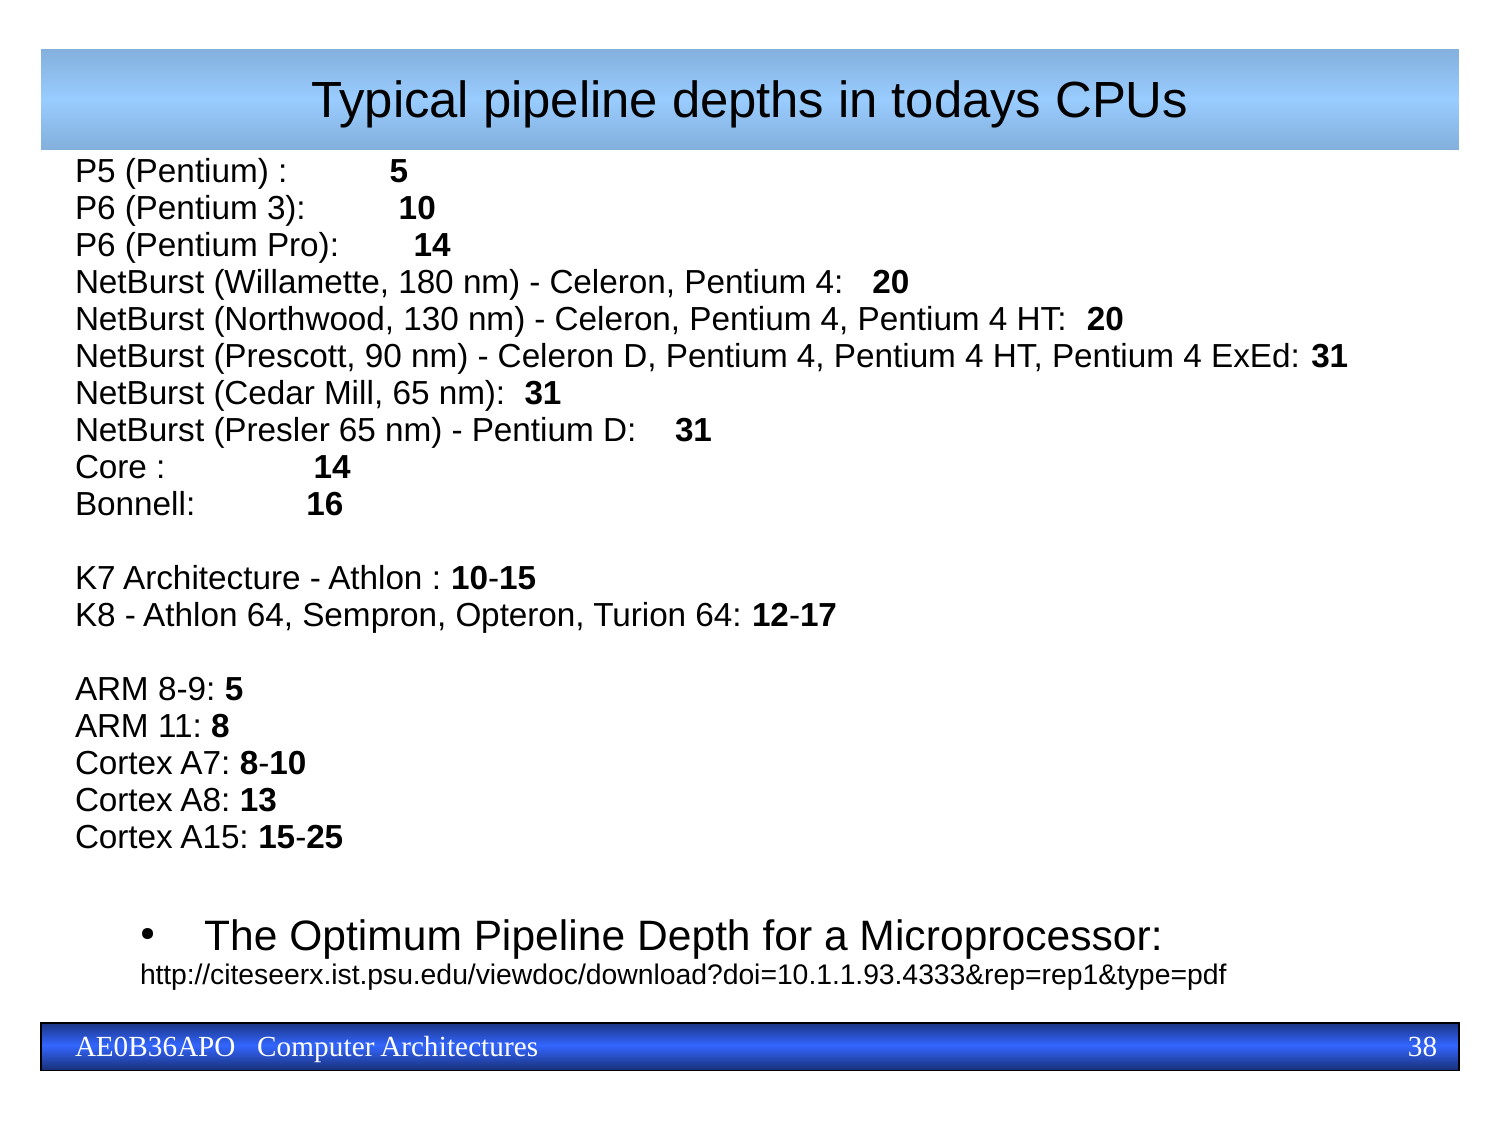

# Typical pipeline depths in todays CPUs
P5 (Pentium) : 5
P6 (Pentium 3): 10
P6 (Pentium Pro): 14
NetBurst (Willamette, 180 nm) - Celeron, Pentium 4: 20
NetBurst (Northwood, 130 nm) - Celeron, Pentium 4, Pentium 4 HT: 20
NetBurst (Prescott, 90 nm) - Celeron D, Pentium 4, Pentium 4 HT, Pentium 4 ExEd: 31
NetBurst (Cedar Mill, 65 nm): 31
NetBurst (Presler 65 nm) - Pentium D:	31
Core : 14
Bonnell: 16
K7 Architecture - Athlon : 10-15
K8 - Athlon 64, Sempron, Opteron, Turion 64: 12-17
ARM 8-9: 5
ARM 11: 8
Cortex A7: 8-10
Cortex A8: 13
Cortex A15: 15-25
The Optimum Pipeline Depth for a Microprocessor: http://citeseerx.ist.psu.edu/viewdoc/download?doi=10.1.1.93.4333&rep=rep1&type=pdf
AE0B36APO Computer Architectures
38